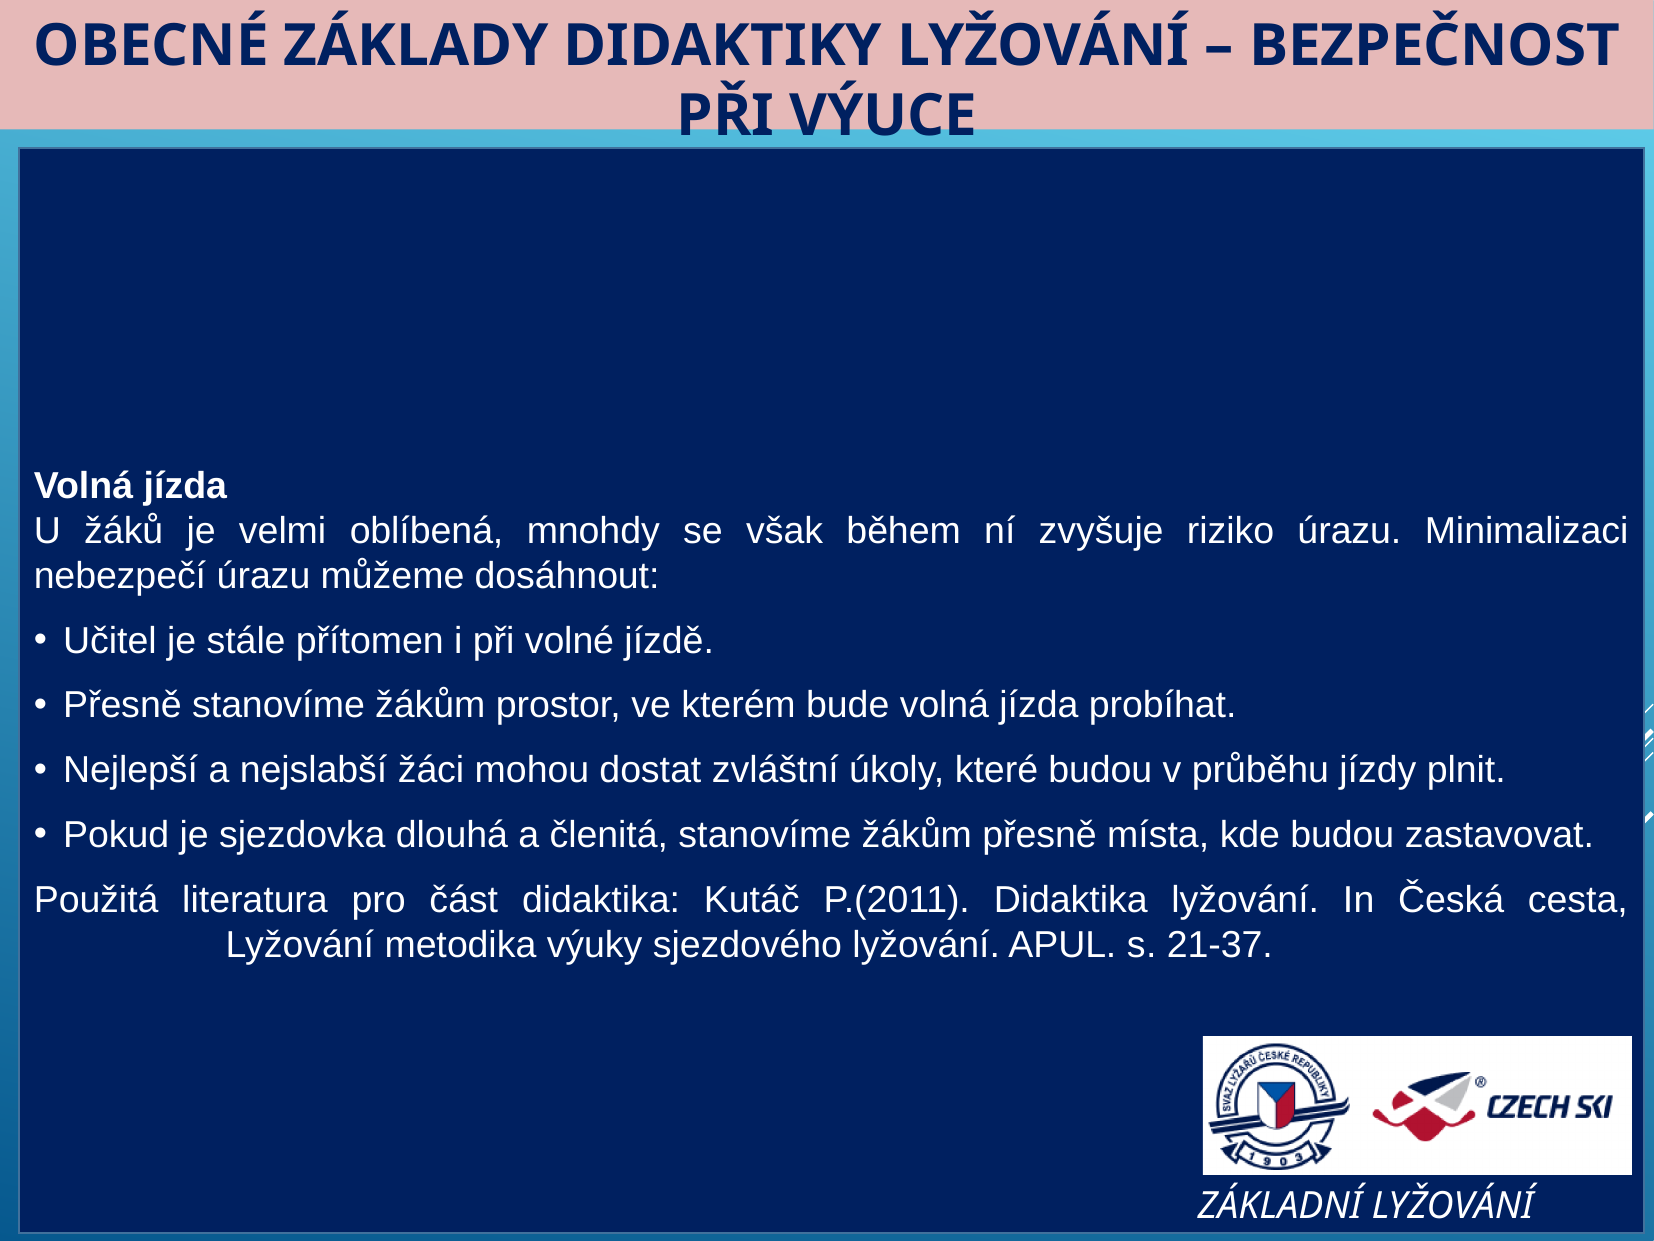

# Obecné základy didaktiky lyžování – bezpečnost při výuce
Volná jízda
U žáků je velmi oblíbená, mnohdy se však během ní zvyšuje riziko úrazu. Minimalizaci nebezpečí úrazu můžeme dosáhnout:
Učitel je stále přítomen i při volné jízdě.
Přesně stanovíme žákům prostor, ve kterém bude volná jízda probíhat.
Nejlepší a nejslabší žáci mohou dostat zvláštní úkoly, které budou v průběhu jízdy plnit.
Pokud je sjezdovka dlouhá a členitá, stanovíme žákům přesně místa, kde budou zastavovat.
Použitá literatura pro část didaktika: Kutáč P.(2011). Didaktika lyžování. In Česká cesta, Lyžování metodika výuky sjezdového lyžování. APUL. s. 21-37.
ZÁKLADNÍ LYŽOVÁNÍ